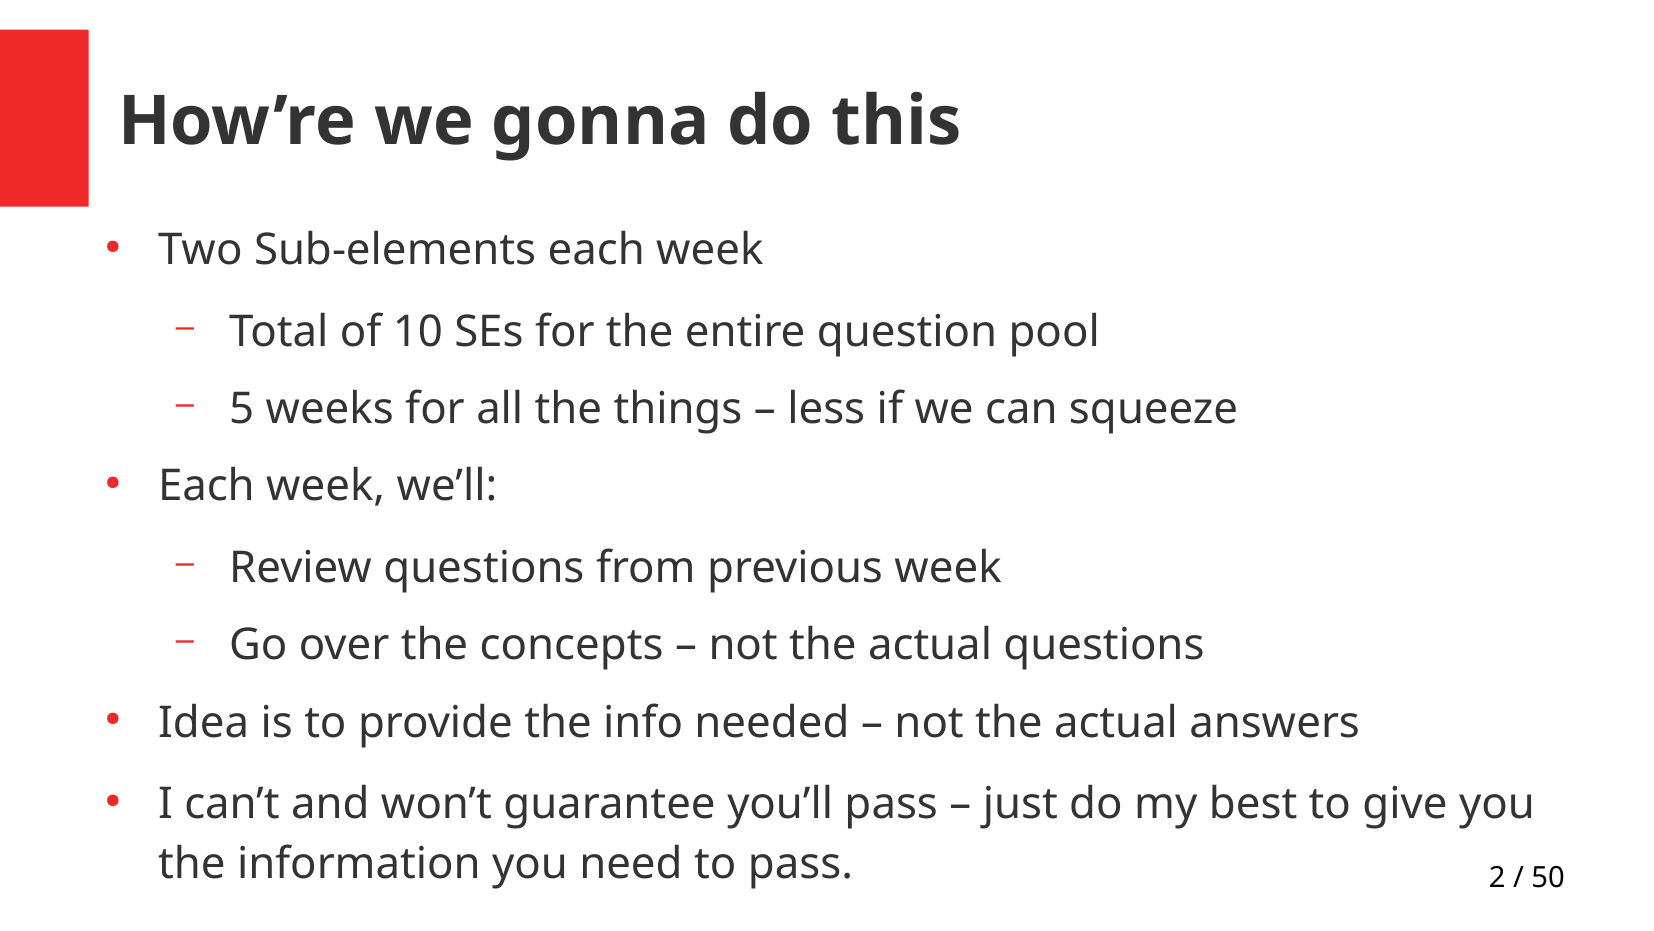

# How’re we gonna do this
Two Sub-elements each week
Total of 10 SEs for the entire question pool
5 weeks for all the things – less if we can squeeze
Each week, we’ll:
Review questions from previous week
Go over the concepts – not the actual questions
Idea is to provide the info needed – not the actual answers
I can’t and won’t guarantee you’ll pass – just do my best to give you the information you need to pass.
2